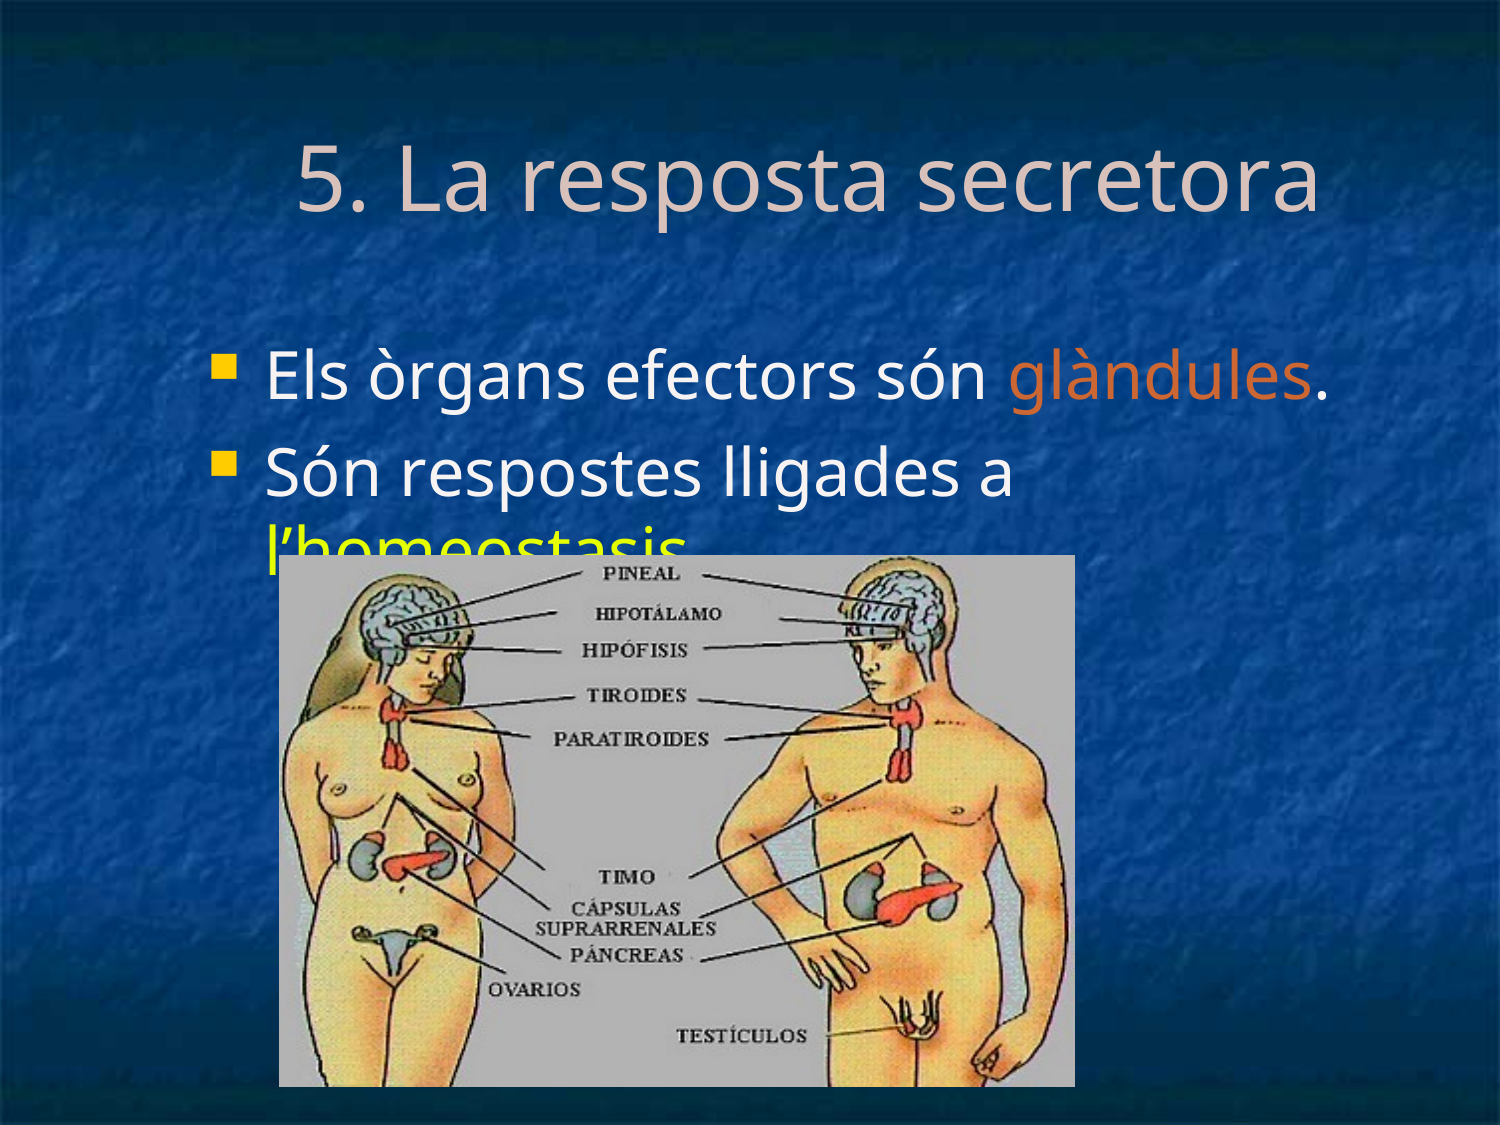

# 5. La resposta secretora
Els òrgans efectors són glàndules.
Són respostes lligades a l’homeostasis.